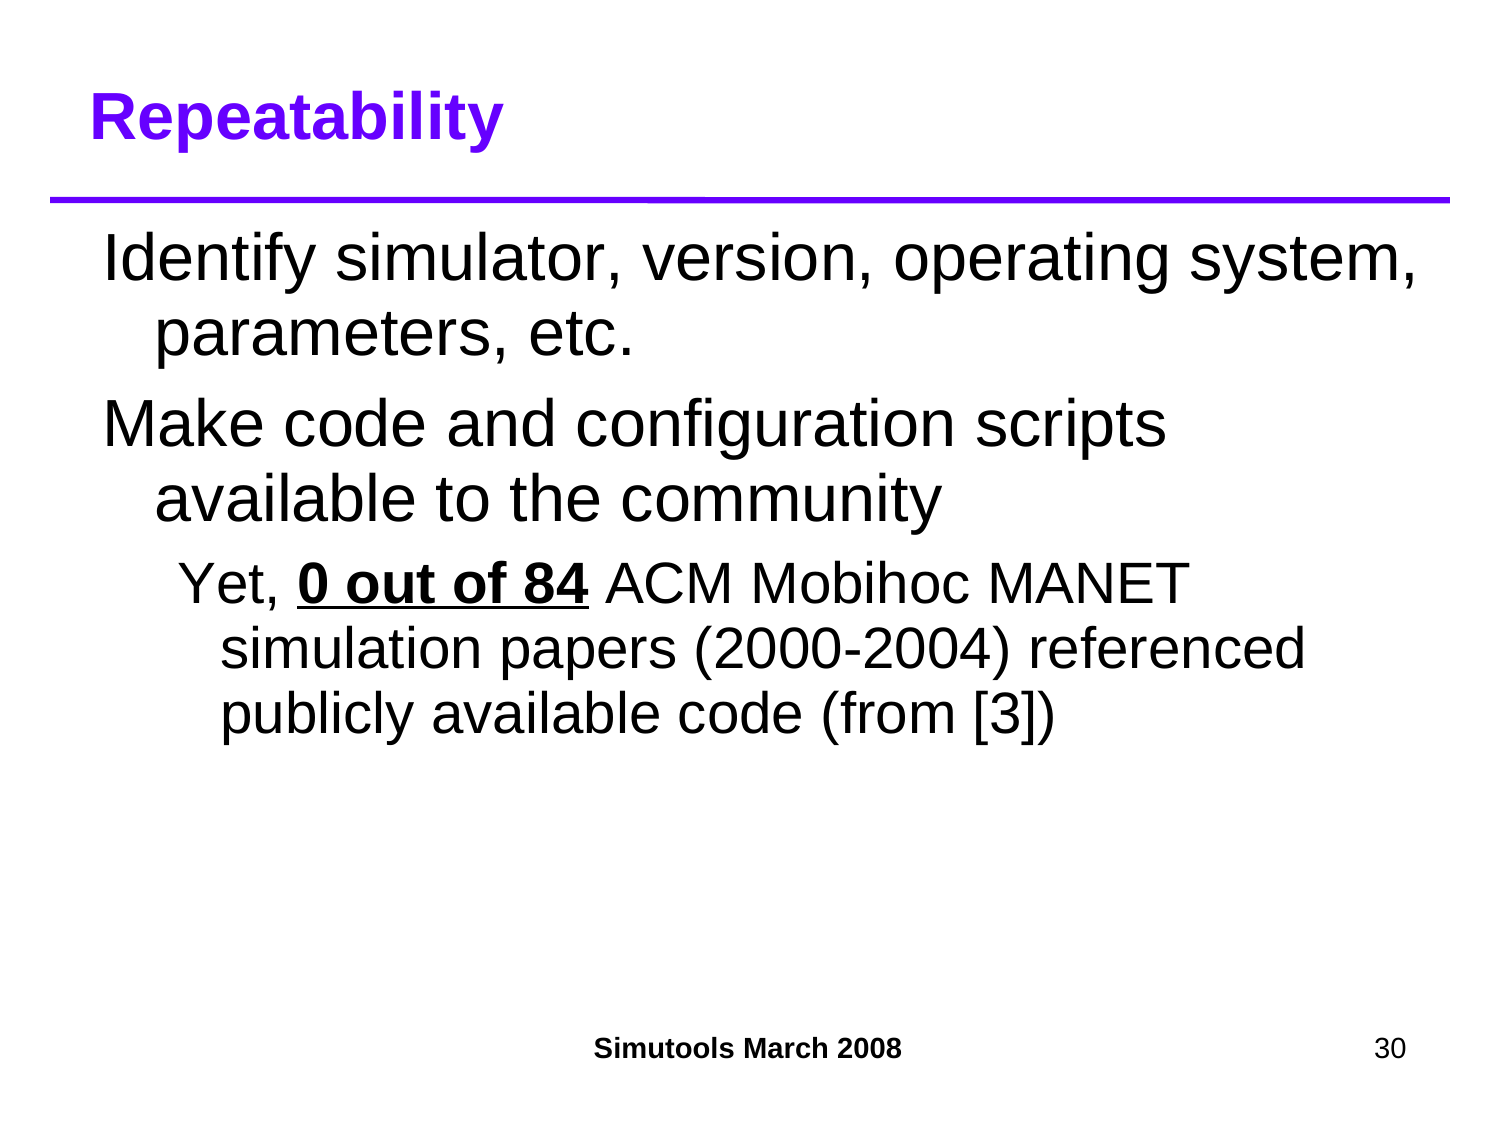

# Repeatability
Identify simulator, version, operating system, parameters, etc.
Make code and configuration scripts available to the community
Yet, 0 out of 84 ACM Mobihoc MANET simulation papers (2000-2004) referenced publicly available code (from [3])
30